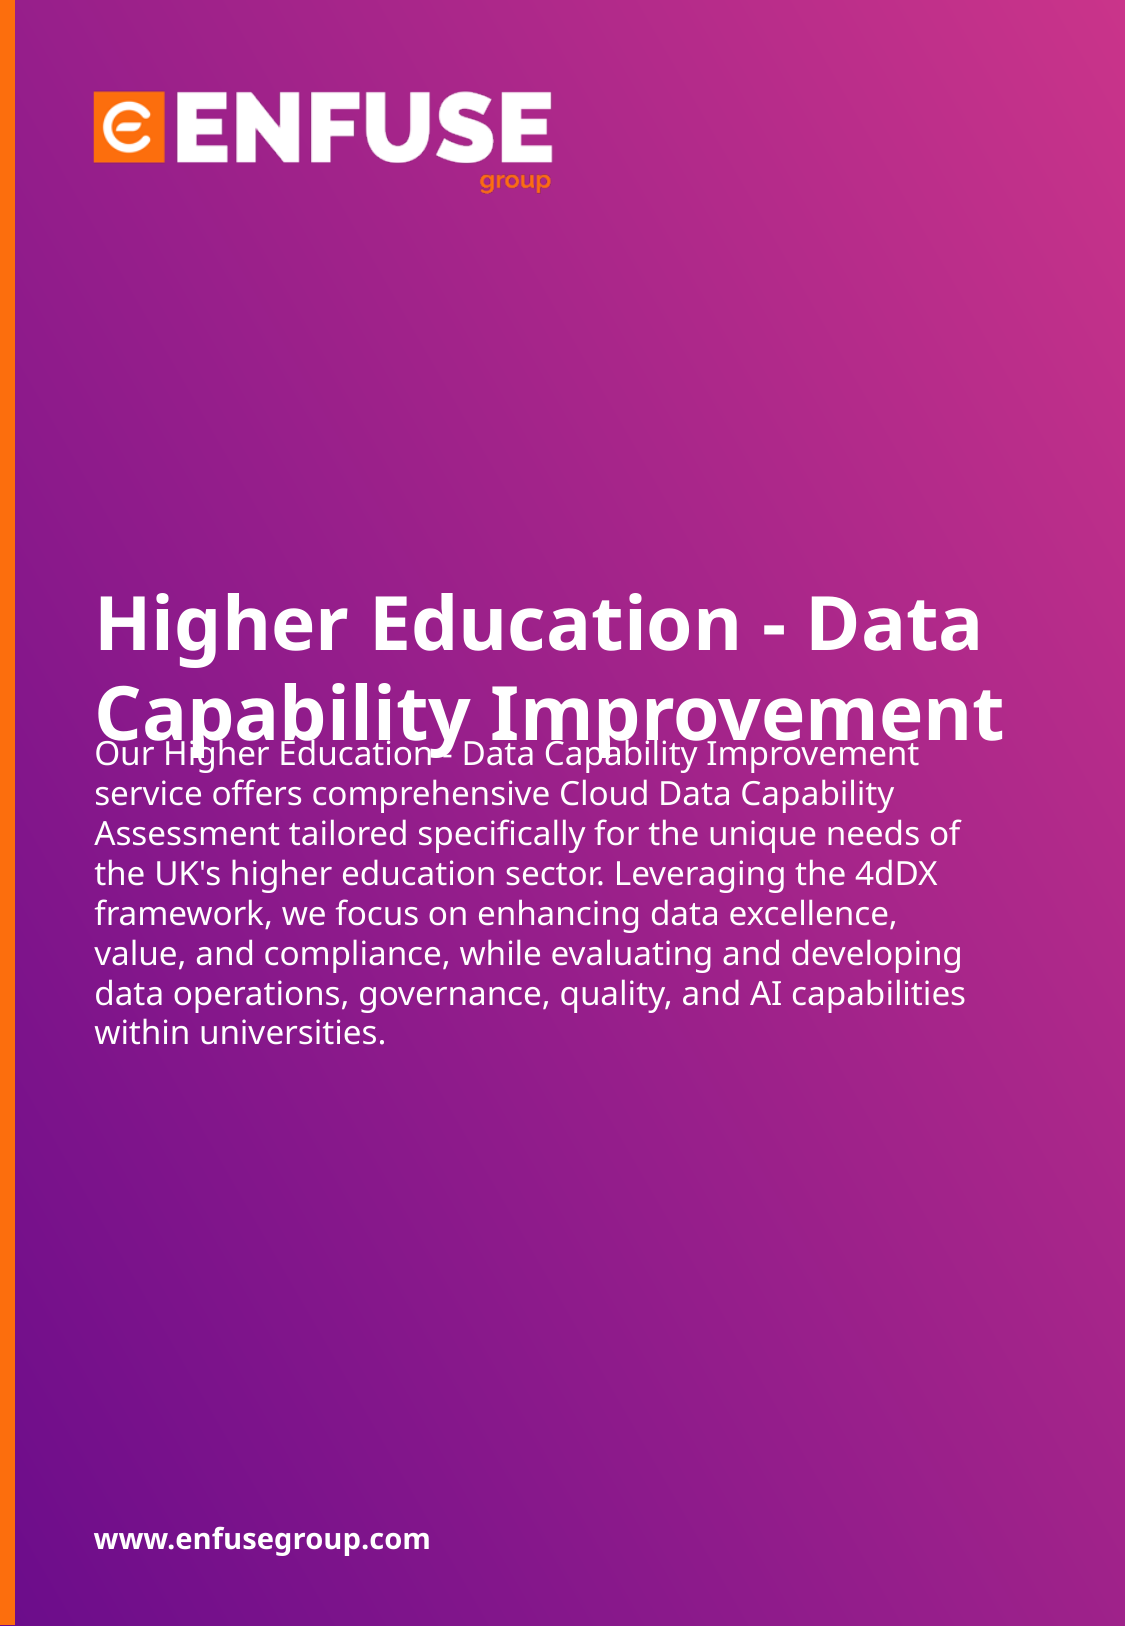

Higher Education - Data Capability Improvement
Our Higher Education - Data Capability Improvement service offers comprehensive Cloud Data Capability Assessment tailored specifically for the unique needs of the UK's higher education sector. Leveraging the 4dDX framework, we focus on enhancing data excellence, value, and compliance, while evaluating and developing data operations, governance, quality, and AI capabilities within universities.